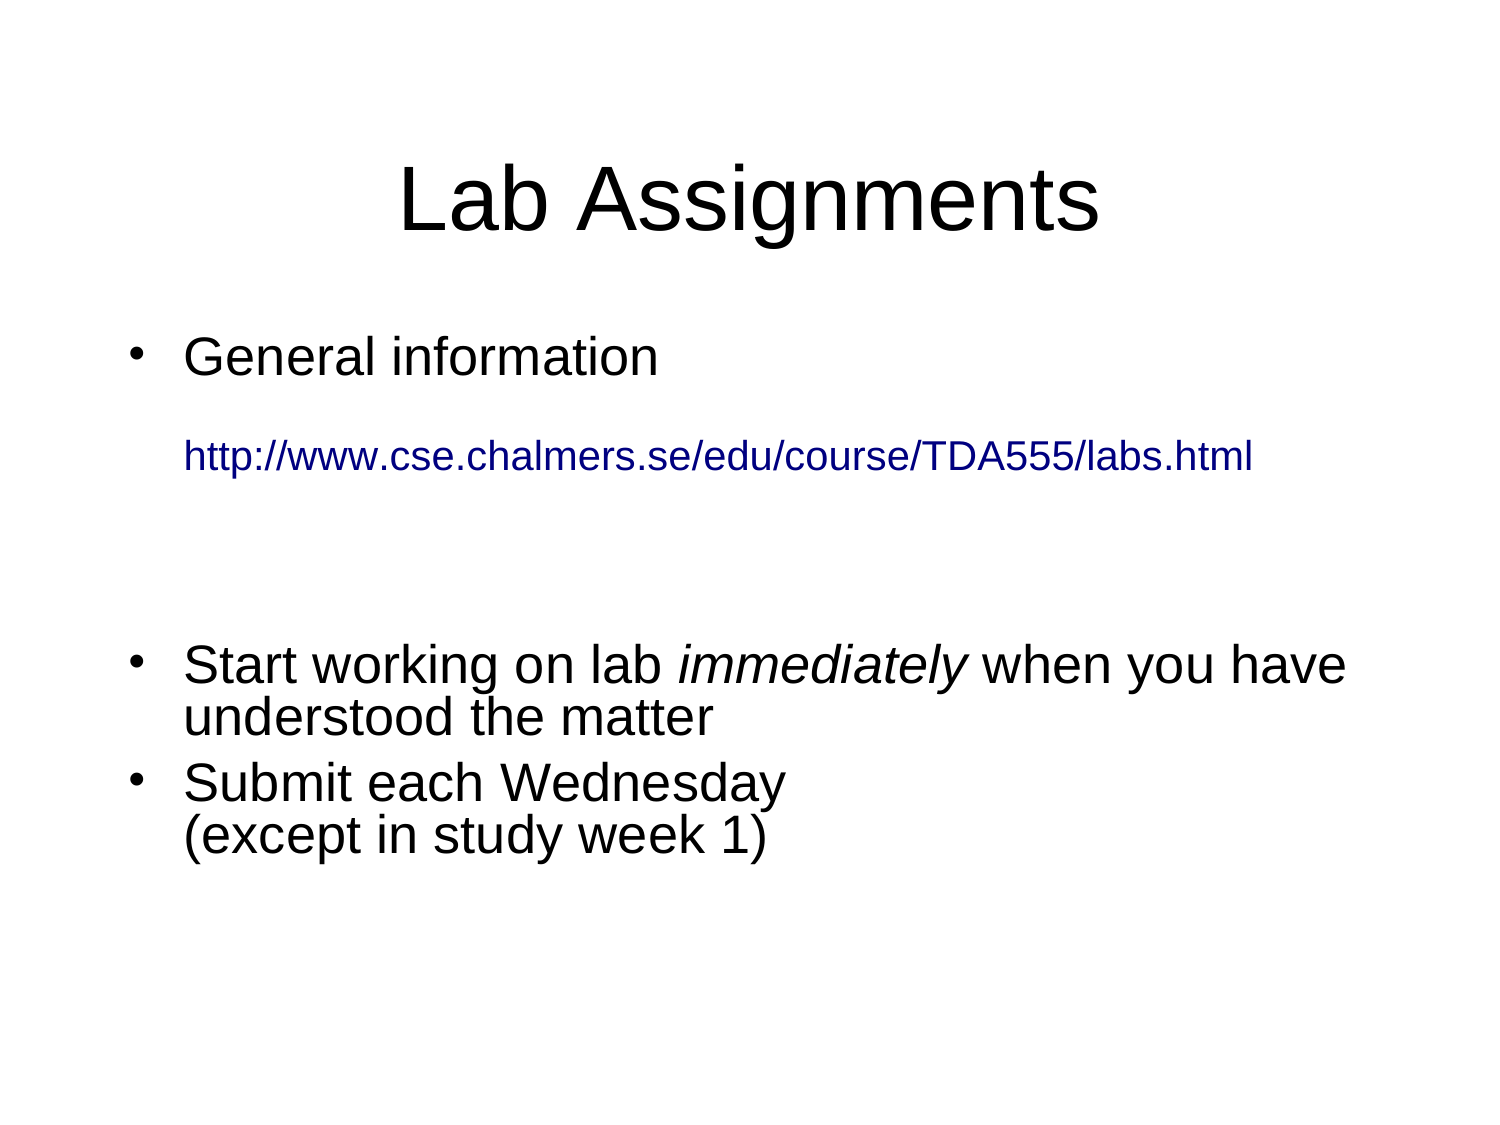

# Lab Assignments
General information
http://www.cse.chalmers.se/edu/course/TDA555/labs.html
Start working on lab immediately when you have understood the matter
Submit each Wednesday
(except in study week 1)